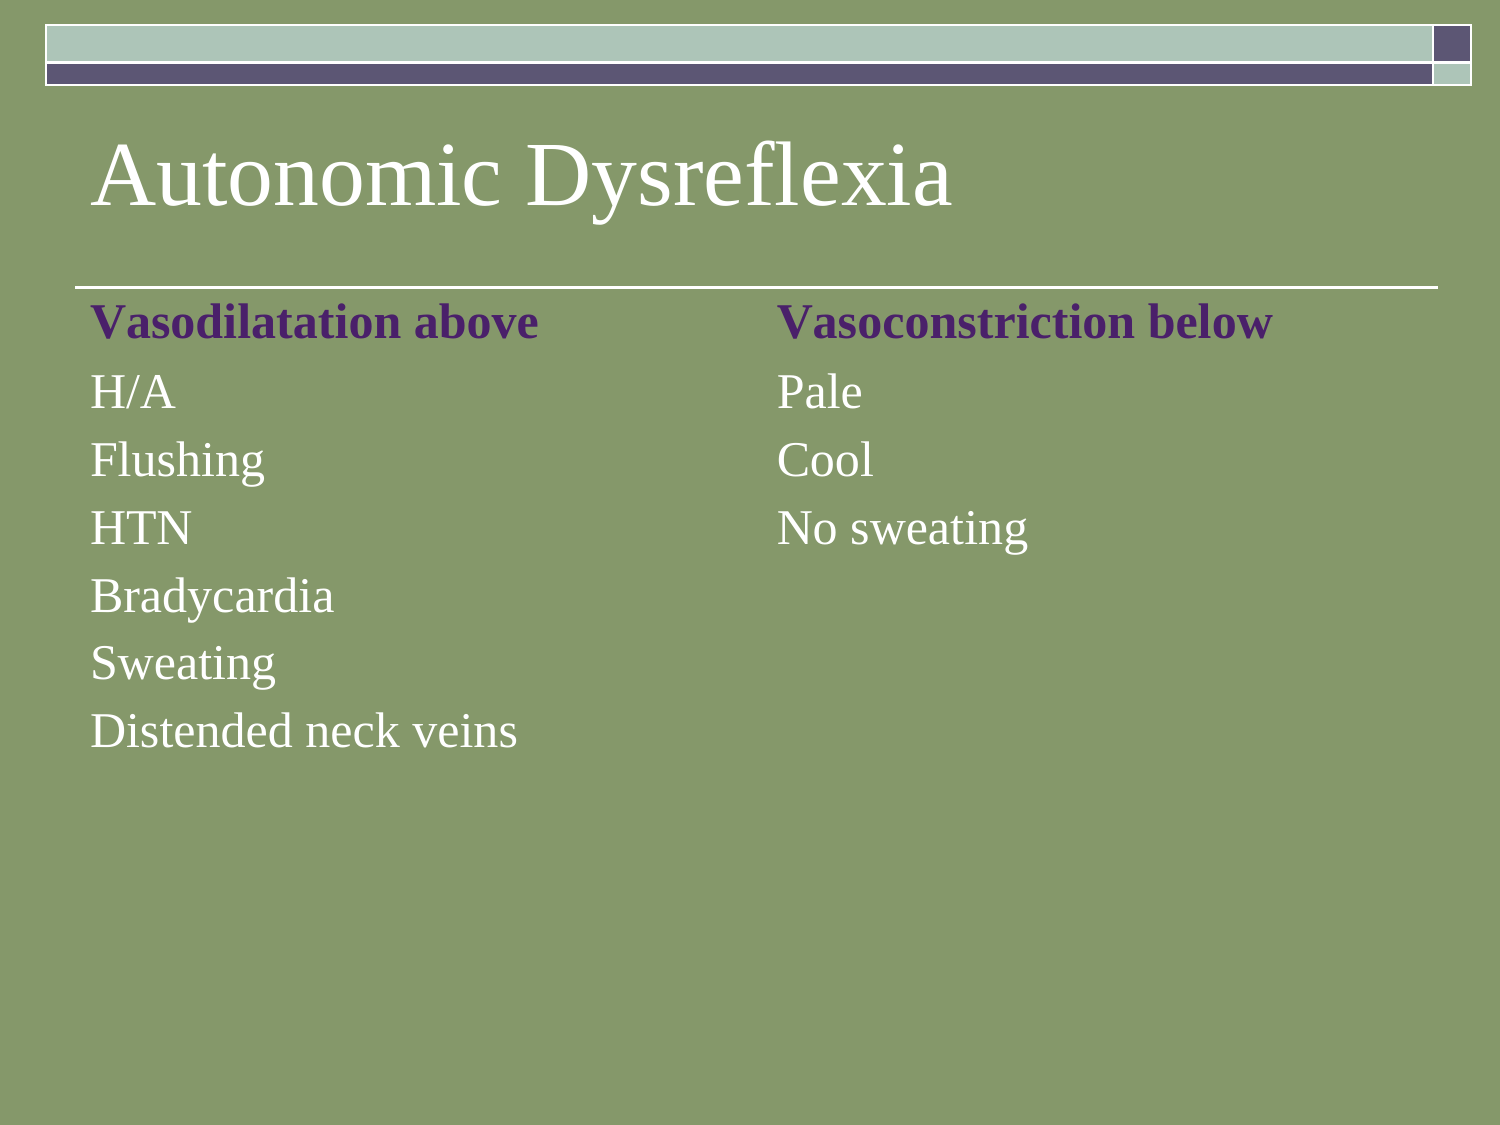

# Autonomic Dysreflexia
Vasodilatation above
Vasoconstriction below
H/A
Flushing
HTN
Bradycardia
Sweating
Distended neck veins
Pale
Cool
No sweating